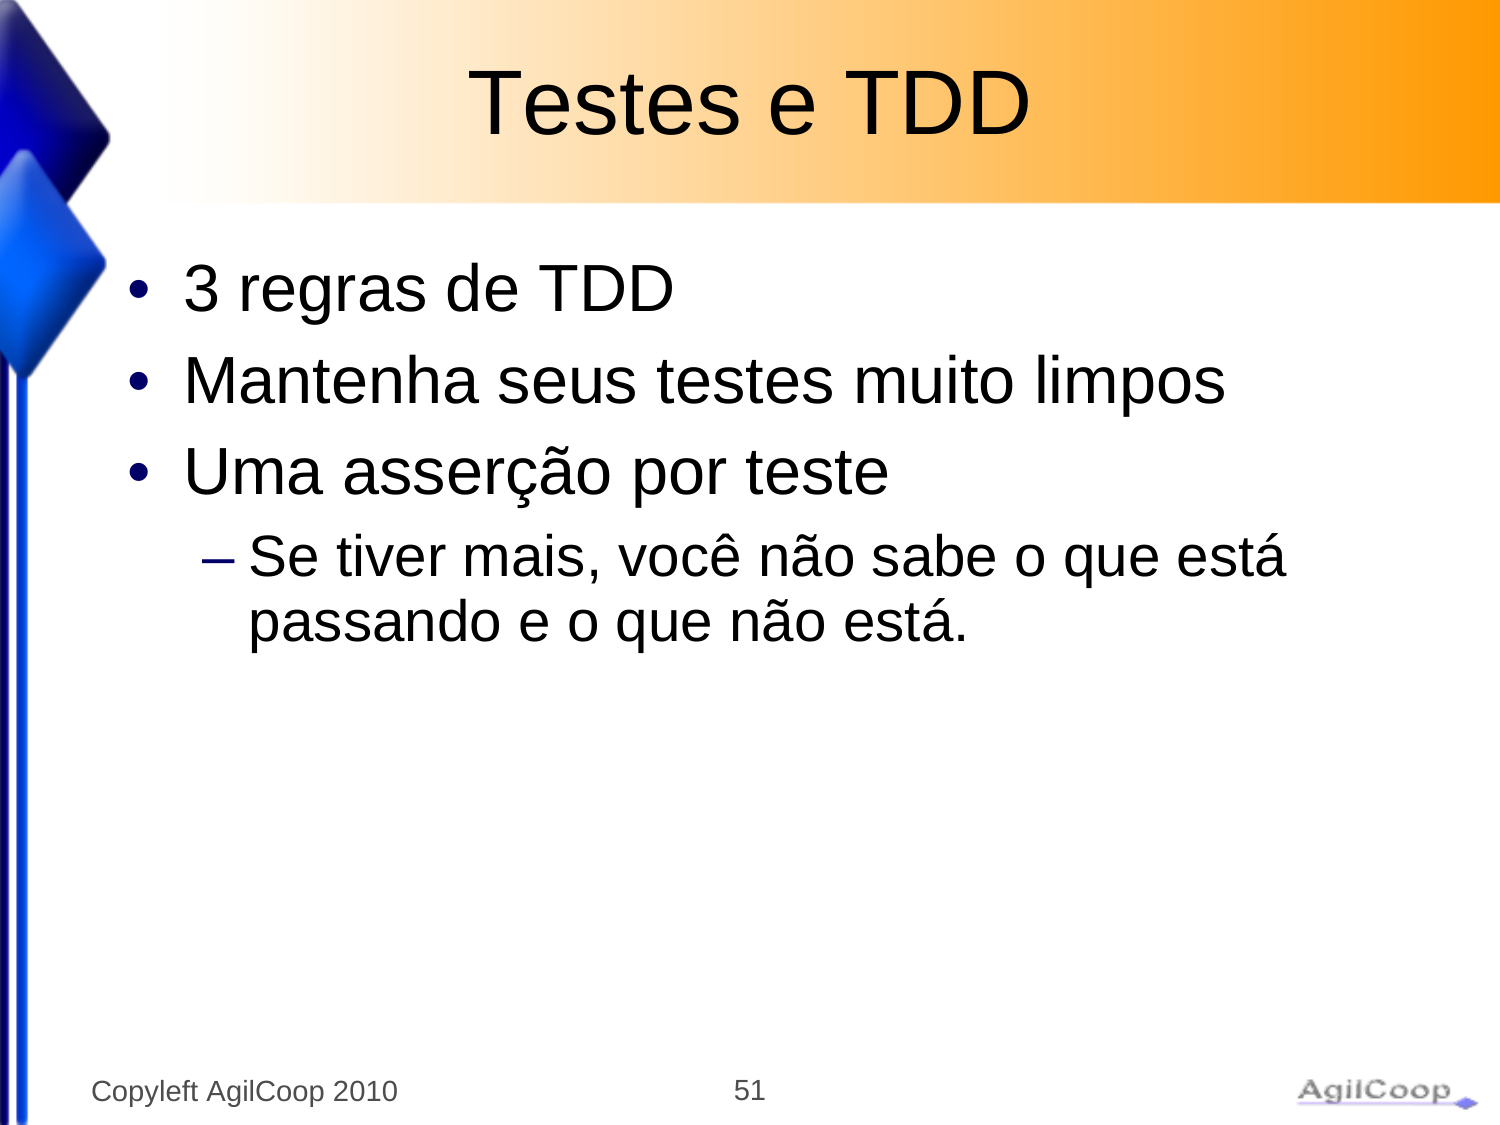

# Testes e TDD
3 regras de TDD
Mantenha seus testes muito limpos
Uma asserção por teste
Se tiver mais, você não sabe o que está passando e o que não está.
Copyleft AgilCoop 2010
51